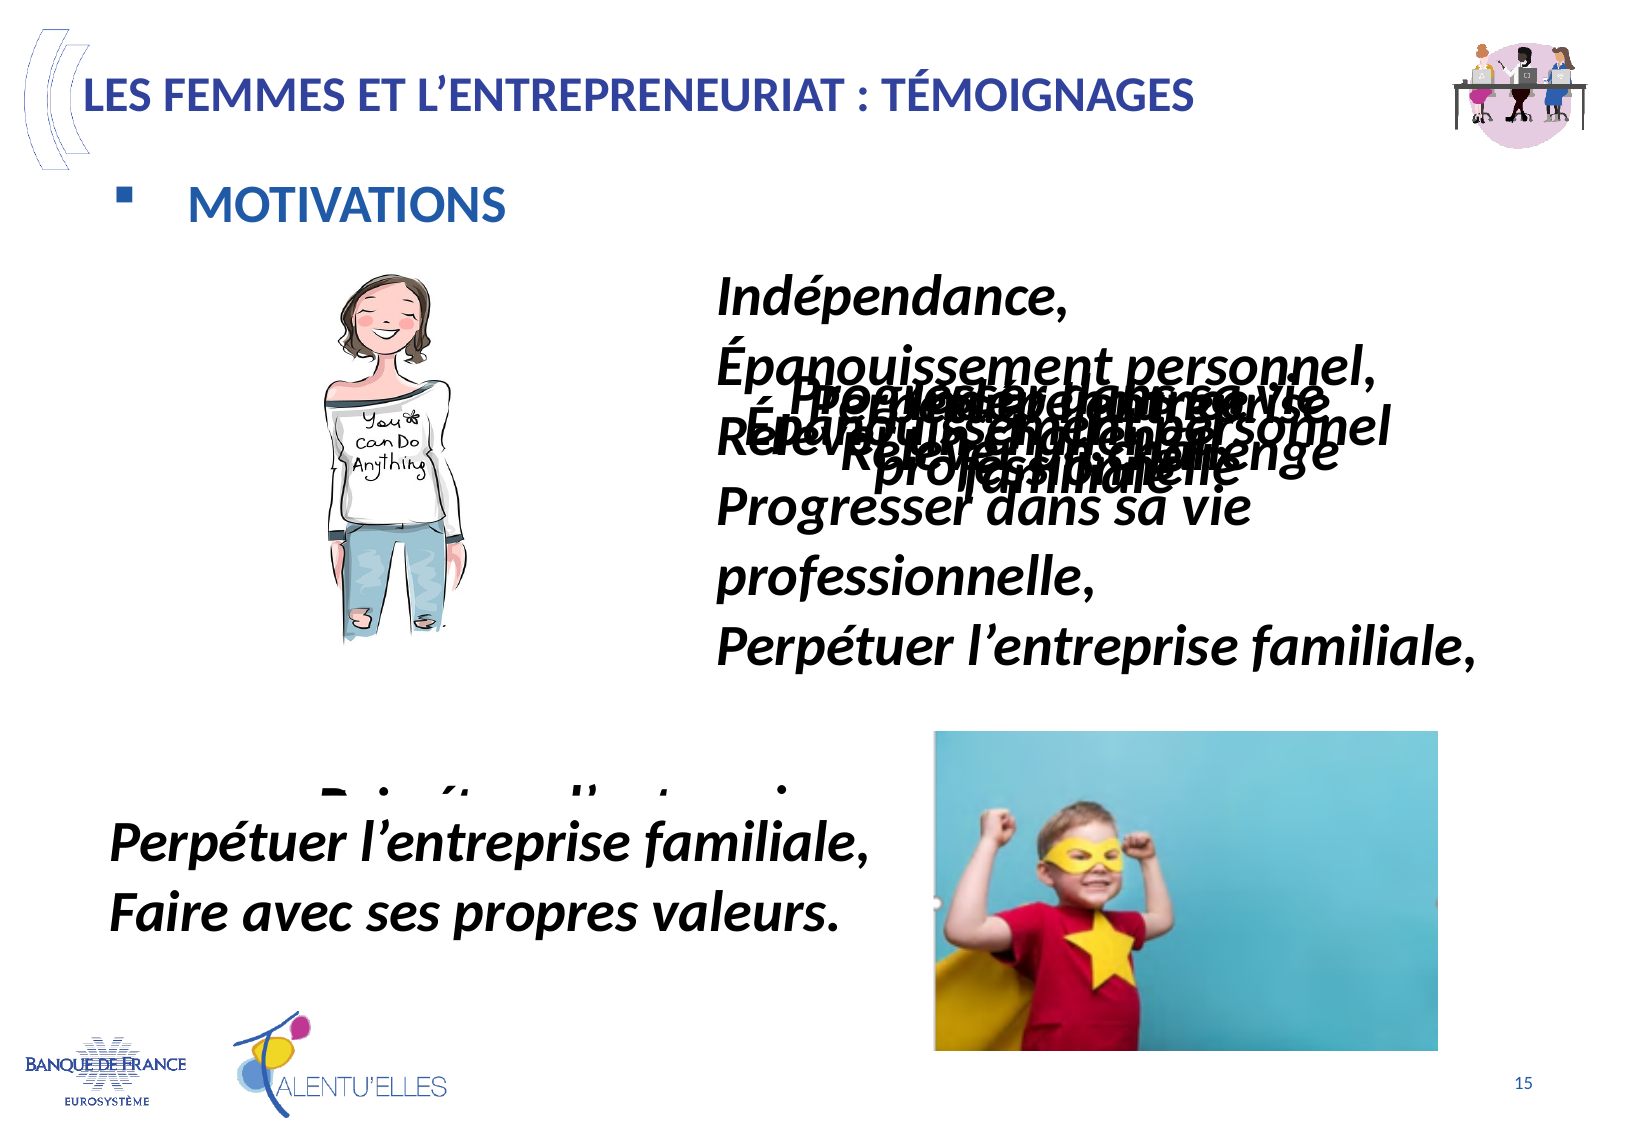

# Les Femmes et l’entrepreneuriat : Témoignages
Motivations
Indépendance,
Épanouissement personnel,
Relever un challenge,
Progresser dans sa vie professionnelle,
Perpétuer l’entreprise familiale,
Progresser dans sa vie professionnelle
Indépendance
Perpétuer l’entreprise familiale
Épanouissement personnel
Relever un challenge
Perpétuer l’entreprise familiale
Faire avec ses propres valeurs
Perpétuer l’entreprise familiale,
Faire avec ses propres valeurs.
Données BDF 2019